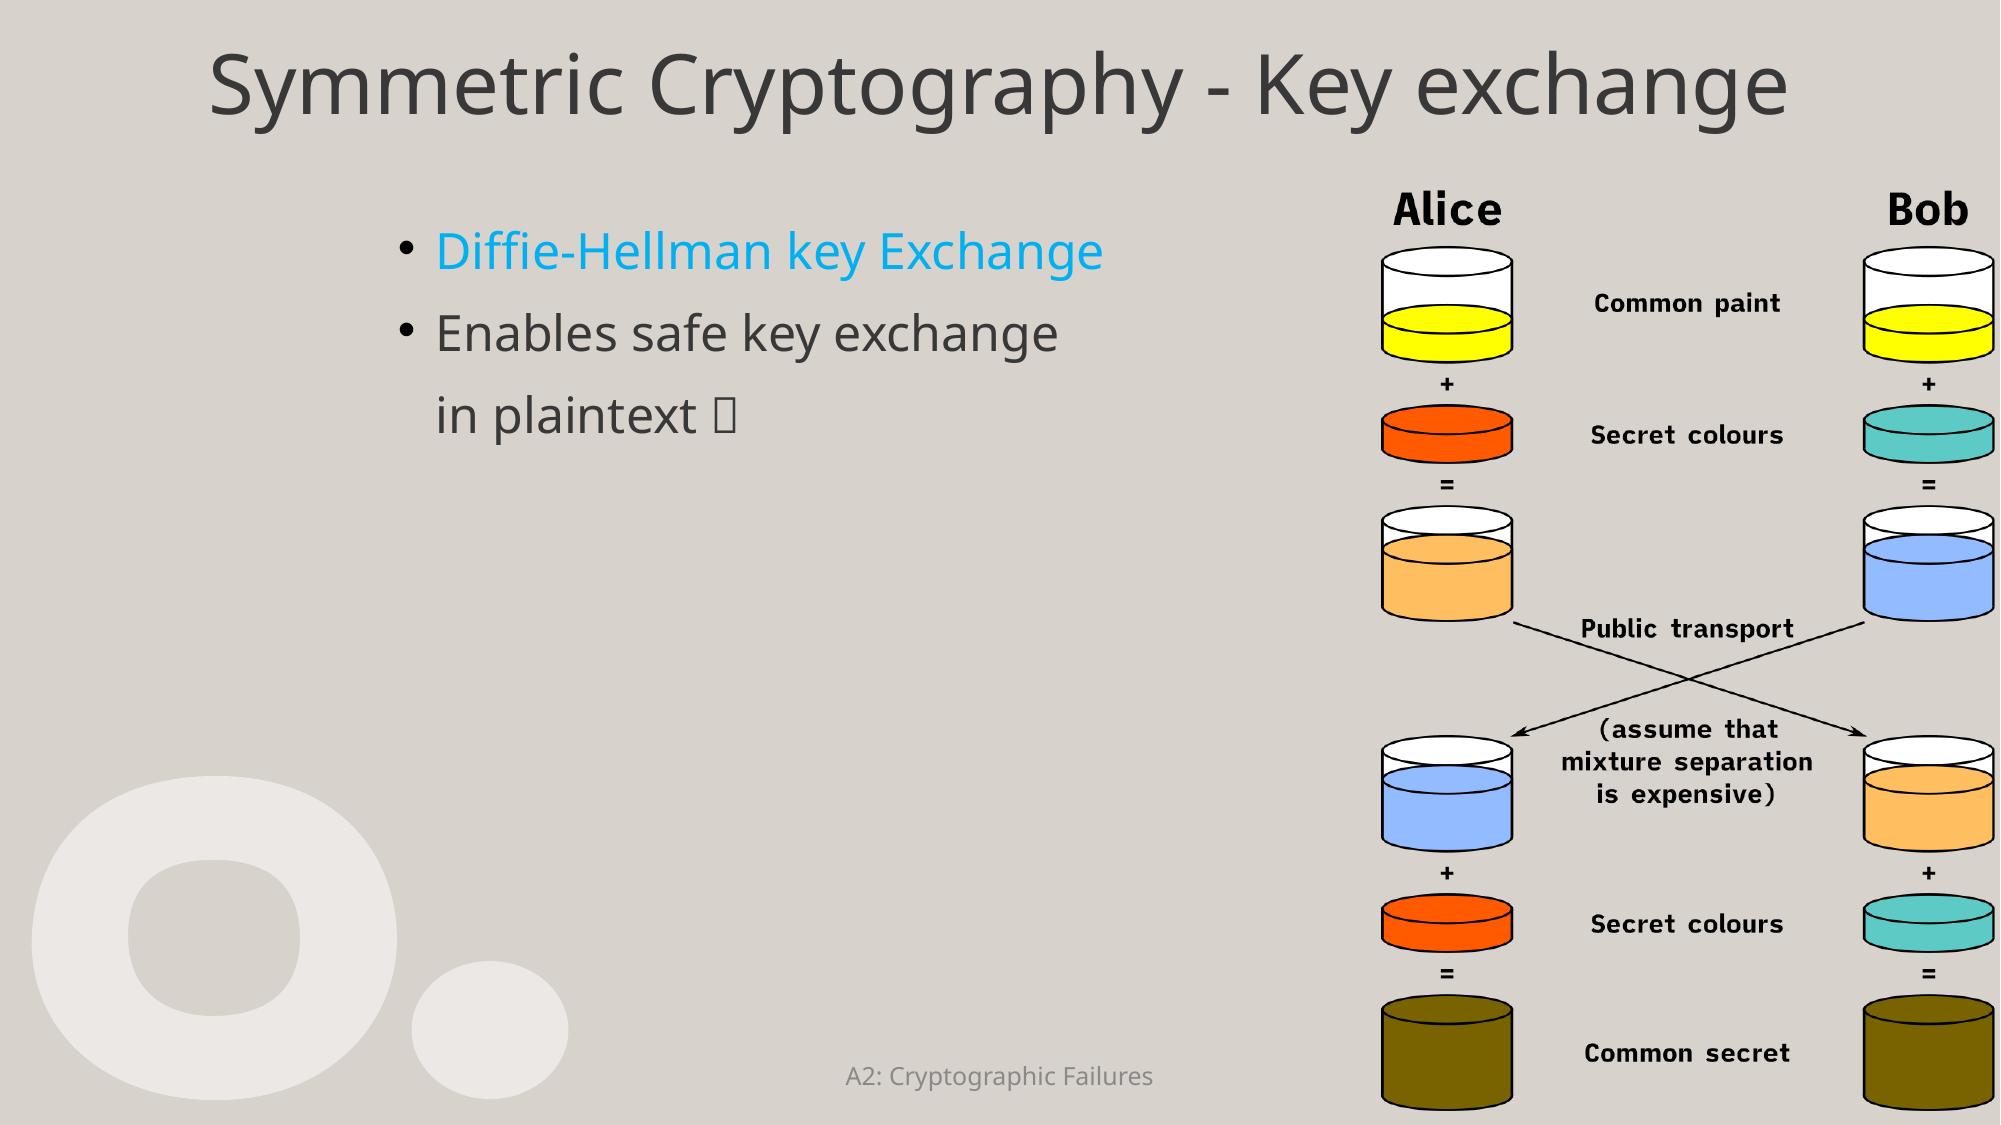

Symmetric Cryptography - Key exchange
# Diffie-Hellman key Exchange
Enables safe key exchange
in plaintext 🤯
A2: Cryptographic Failures